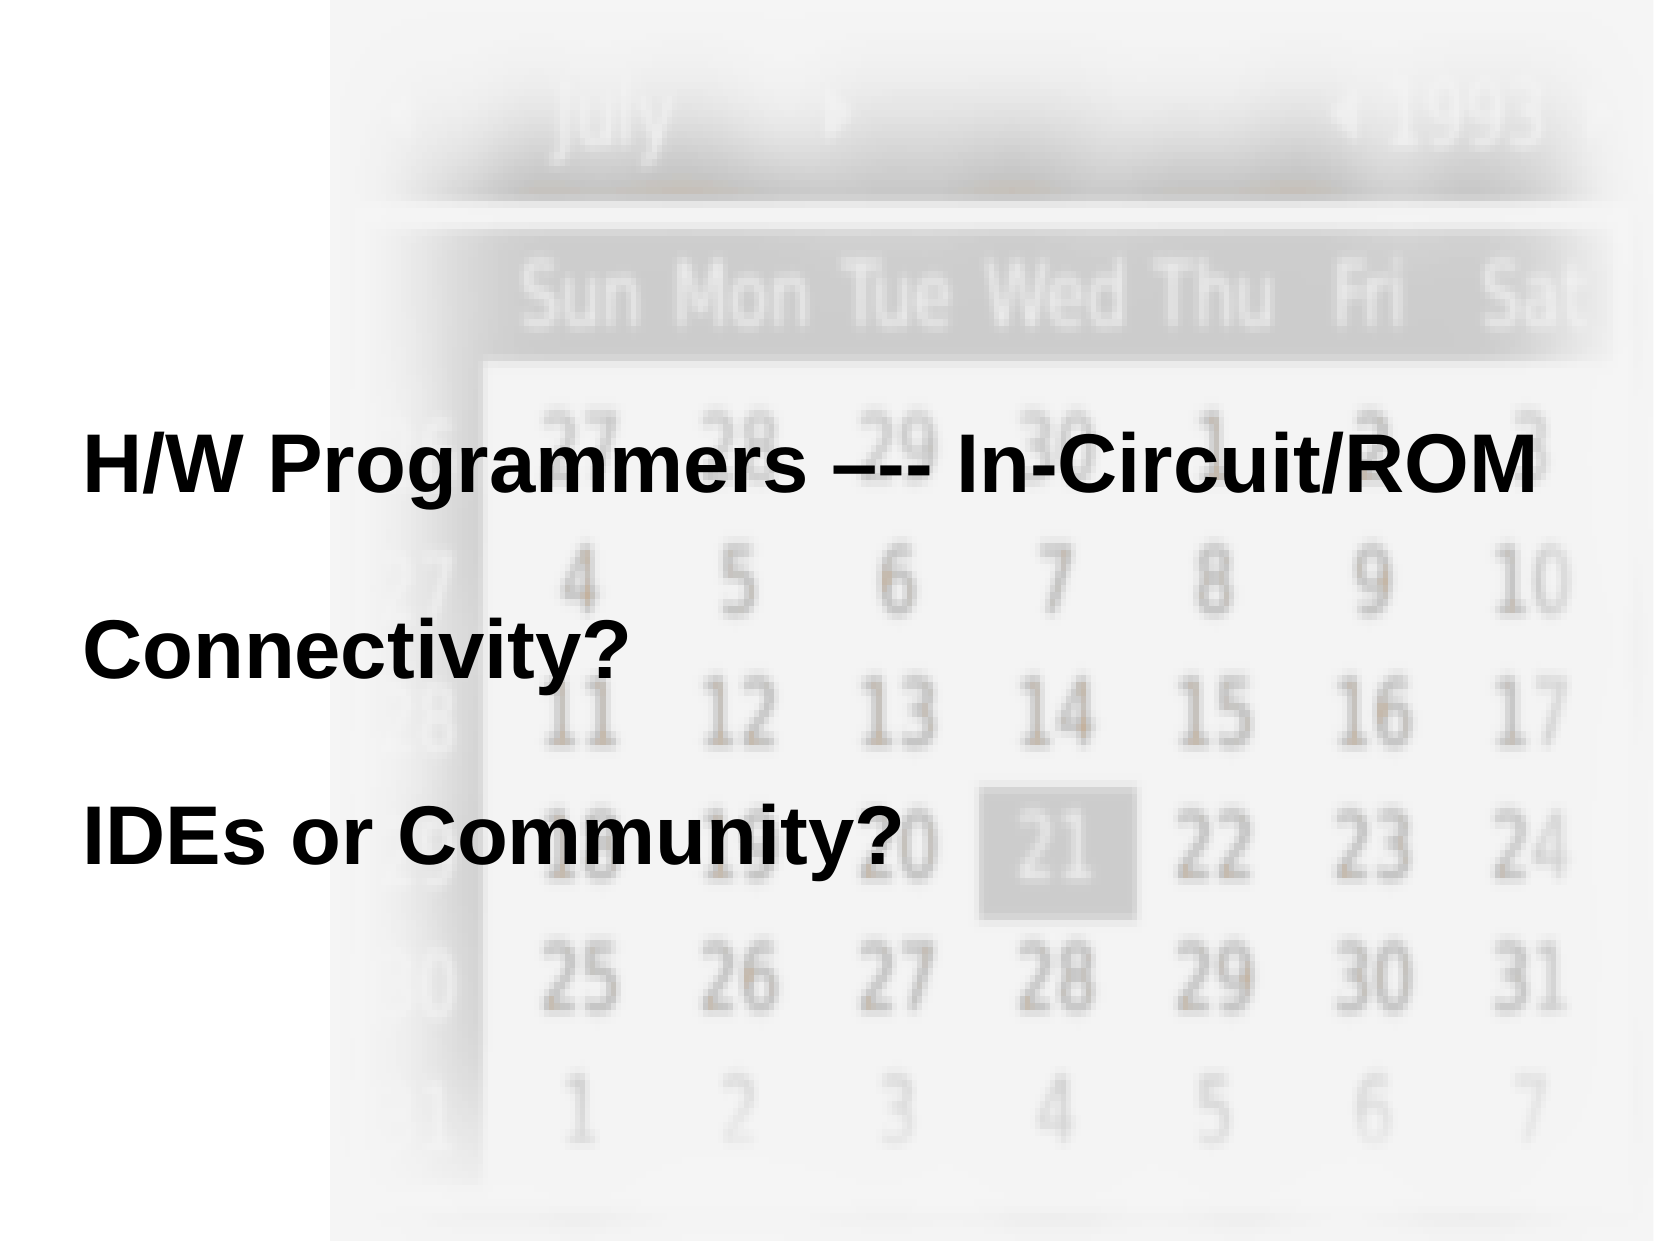

# H/W Programmers –-- In-Circuit/ROM
Connectivity?
IDEs or Community?